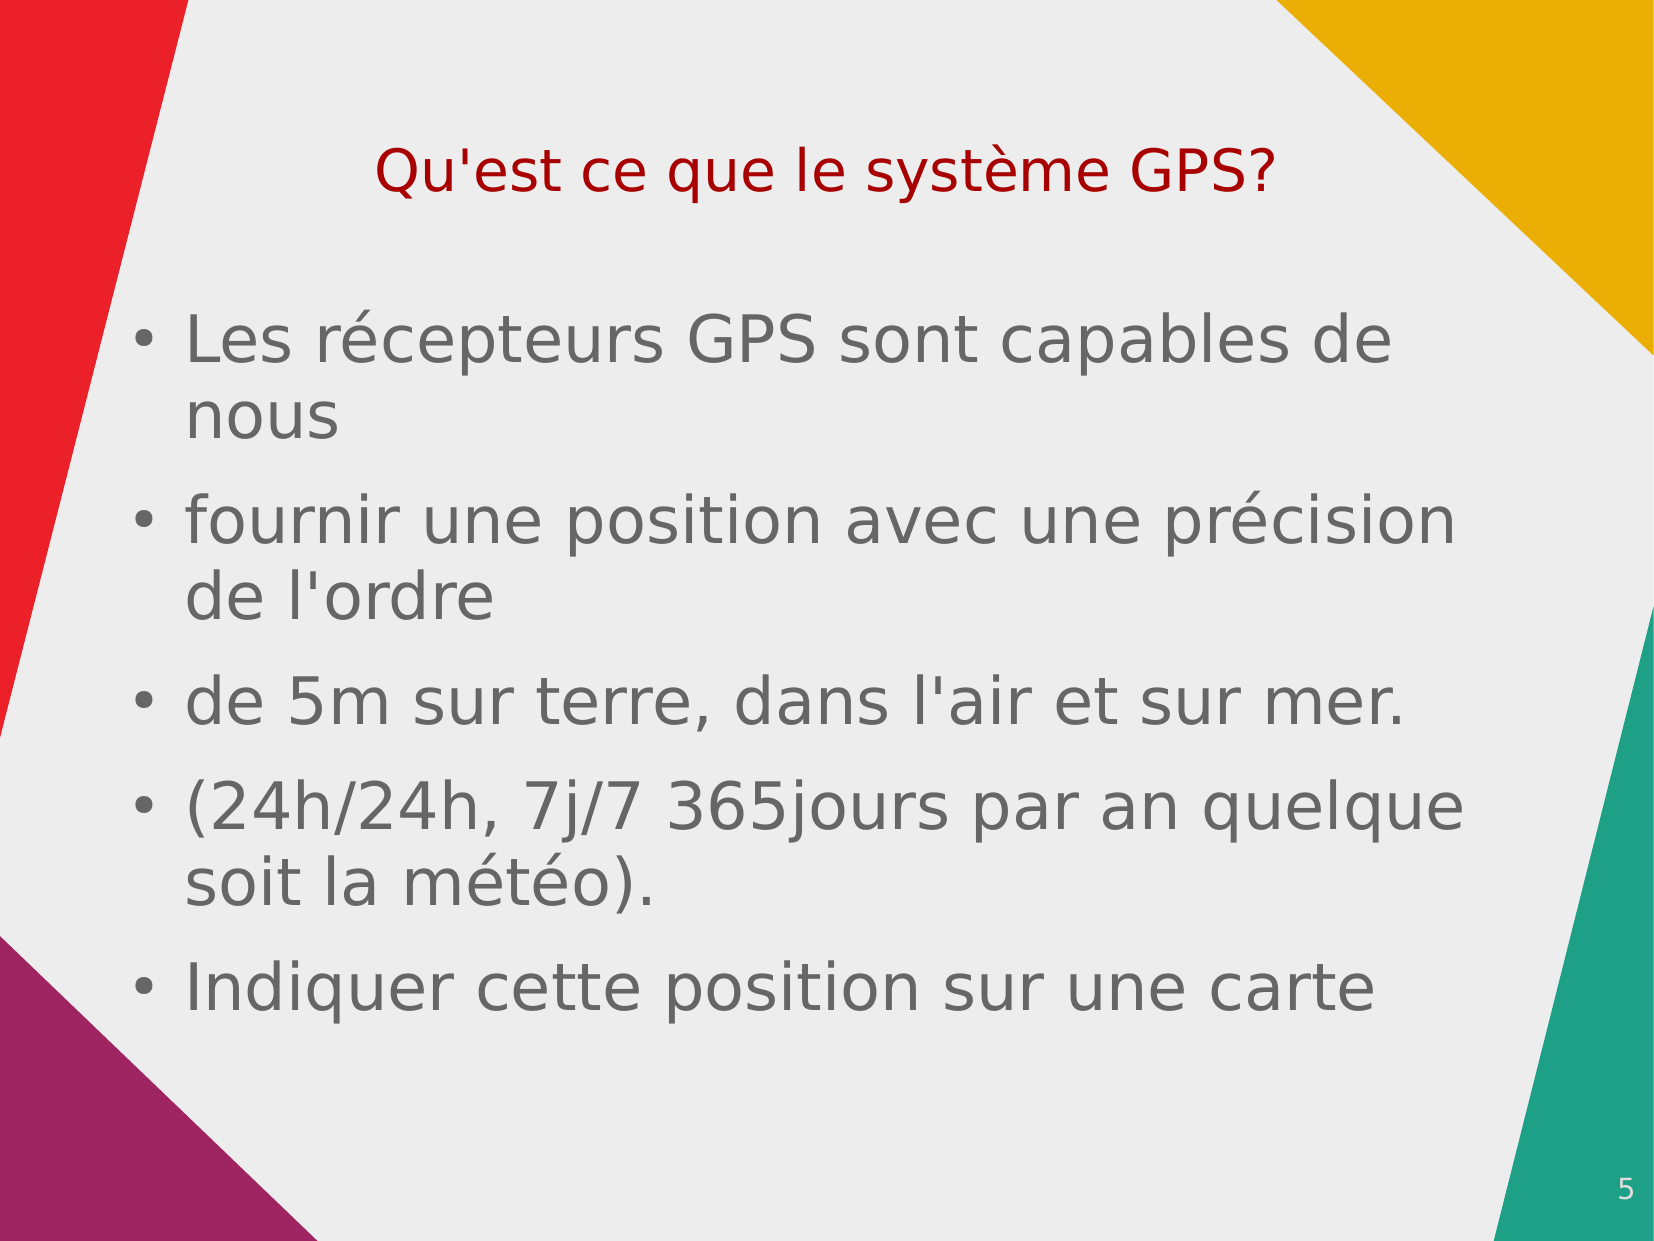

# Qu'est ce que le système GPS?
Les récepteurs GPS sont capables de nous
fournir une position avec une précision de l'ordre
de 5m sur terre, dans l'air et sur mer.
(24h/24h, 7j/7 365jours par an quelque soit la météo).
Indiquer cette position sur une carte
5